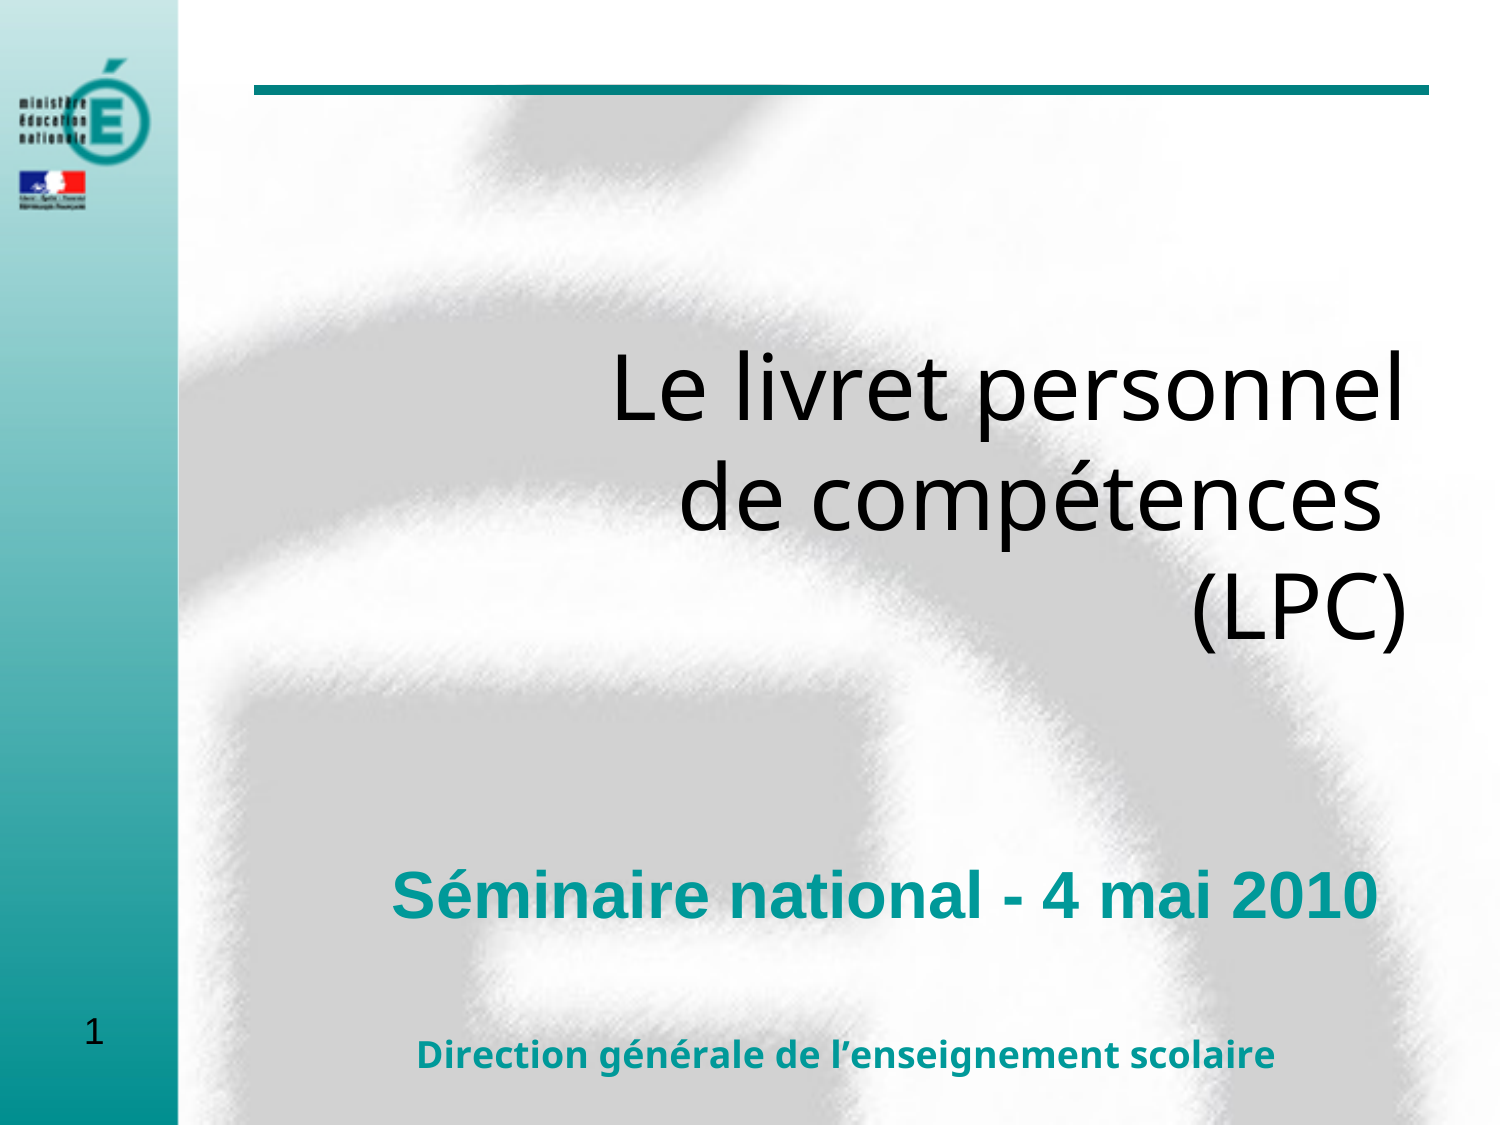

# Le livret personnel de compétences (LPC) Séminaire national - 4 mai 2010
 Direction générale de l’enseignement scolaire